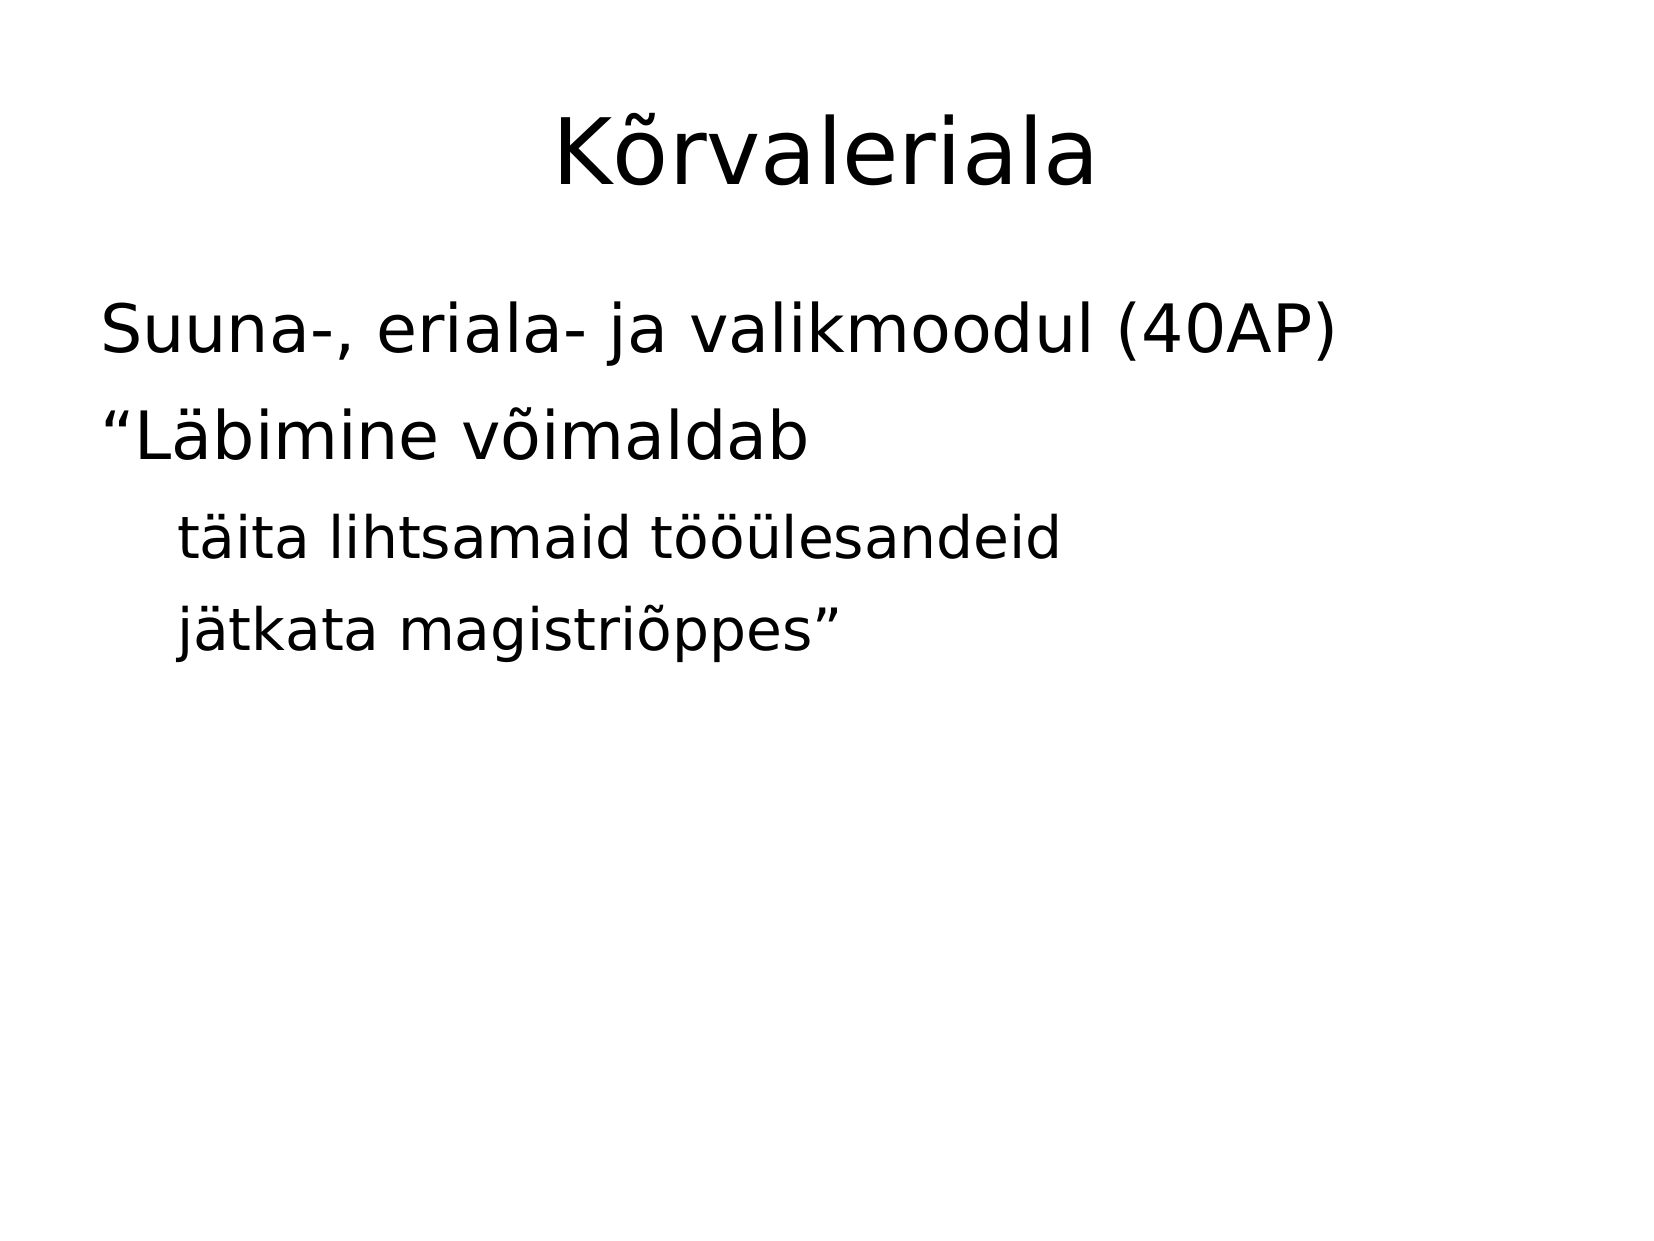

# Kõrvaleriala
Suuna-, eriala- ja valikmoodul (40AP)
“Läbimine võimaldab
täita lihtsamaid tööülesandeid
jätkata magistriõppes”